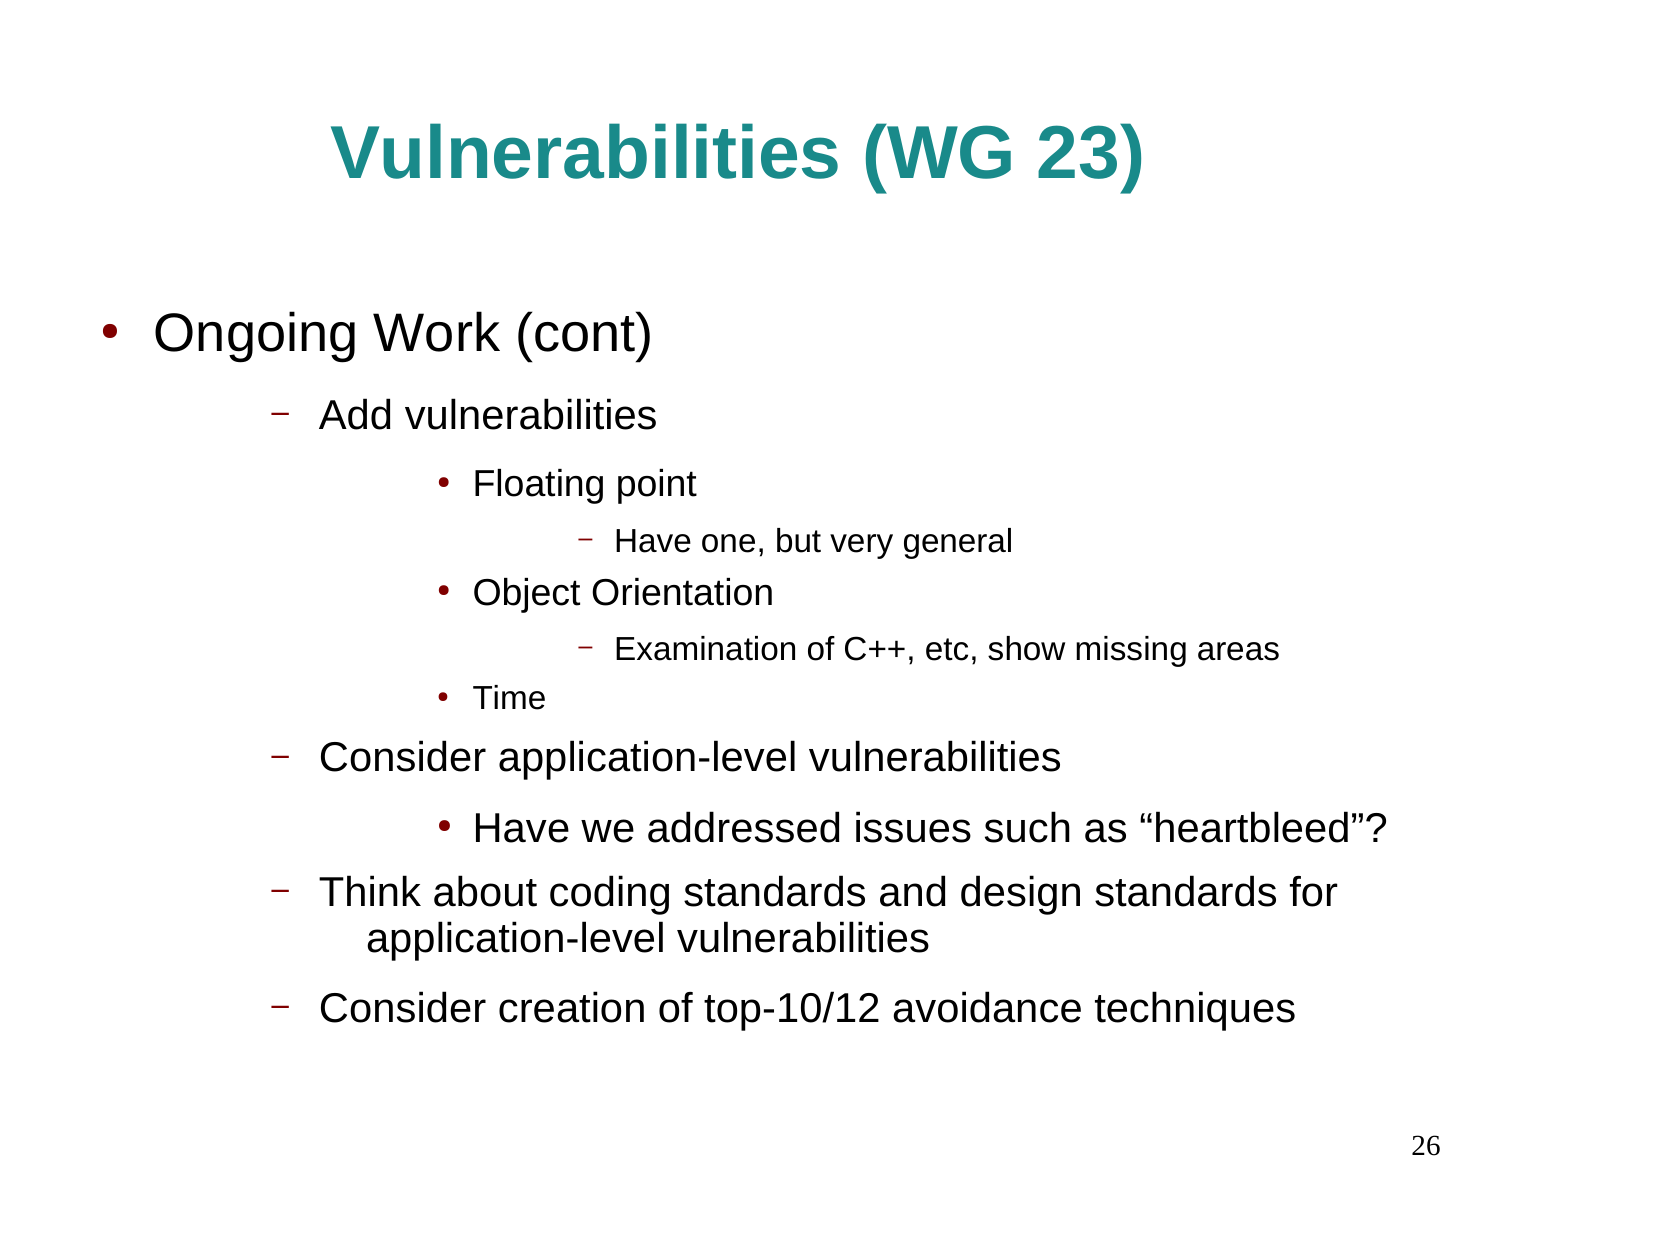

# Vulnerabilities (WG 23)
Ongoing Work (cont)
Add vulnerabilities
Floating point
Have one, but very general
Object Orientation
Examination of C++, etc, show missing areas
Time
Consider application-level vulnerabilities
Have we addressed issues such as “heartbleed”?
Think about coding standards and design standards for application-level vulnerabilities
Consider creation of top-10/12 avoidance techniques
26